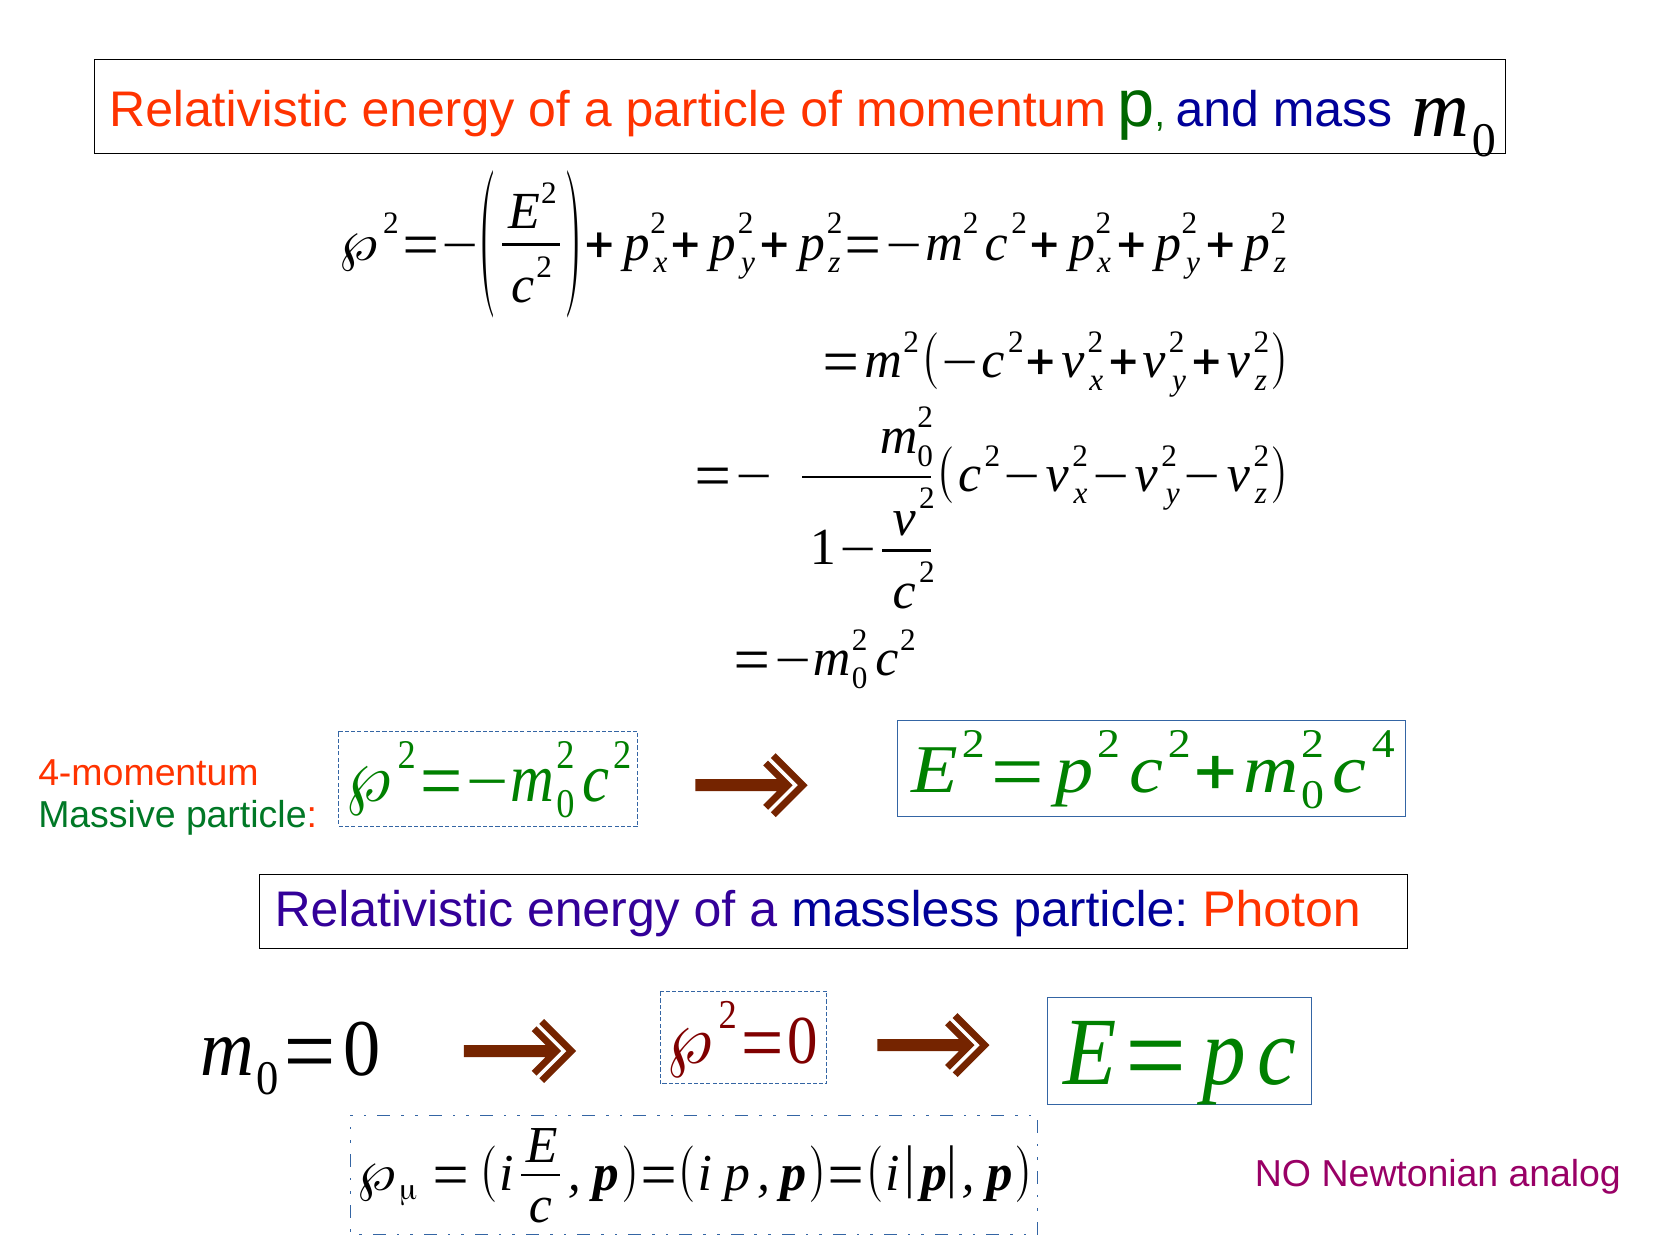

Relativistic energy of a particle of momentum p, and mass
4-momentum
Massive particle:
Relativistic energy of a massless particle: Photon
NO Newtonian analog